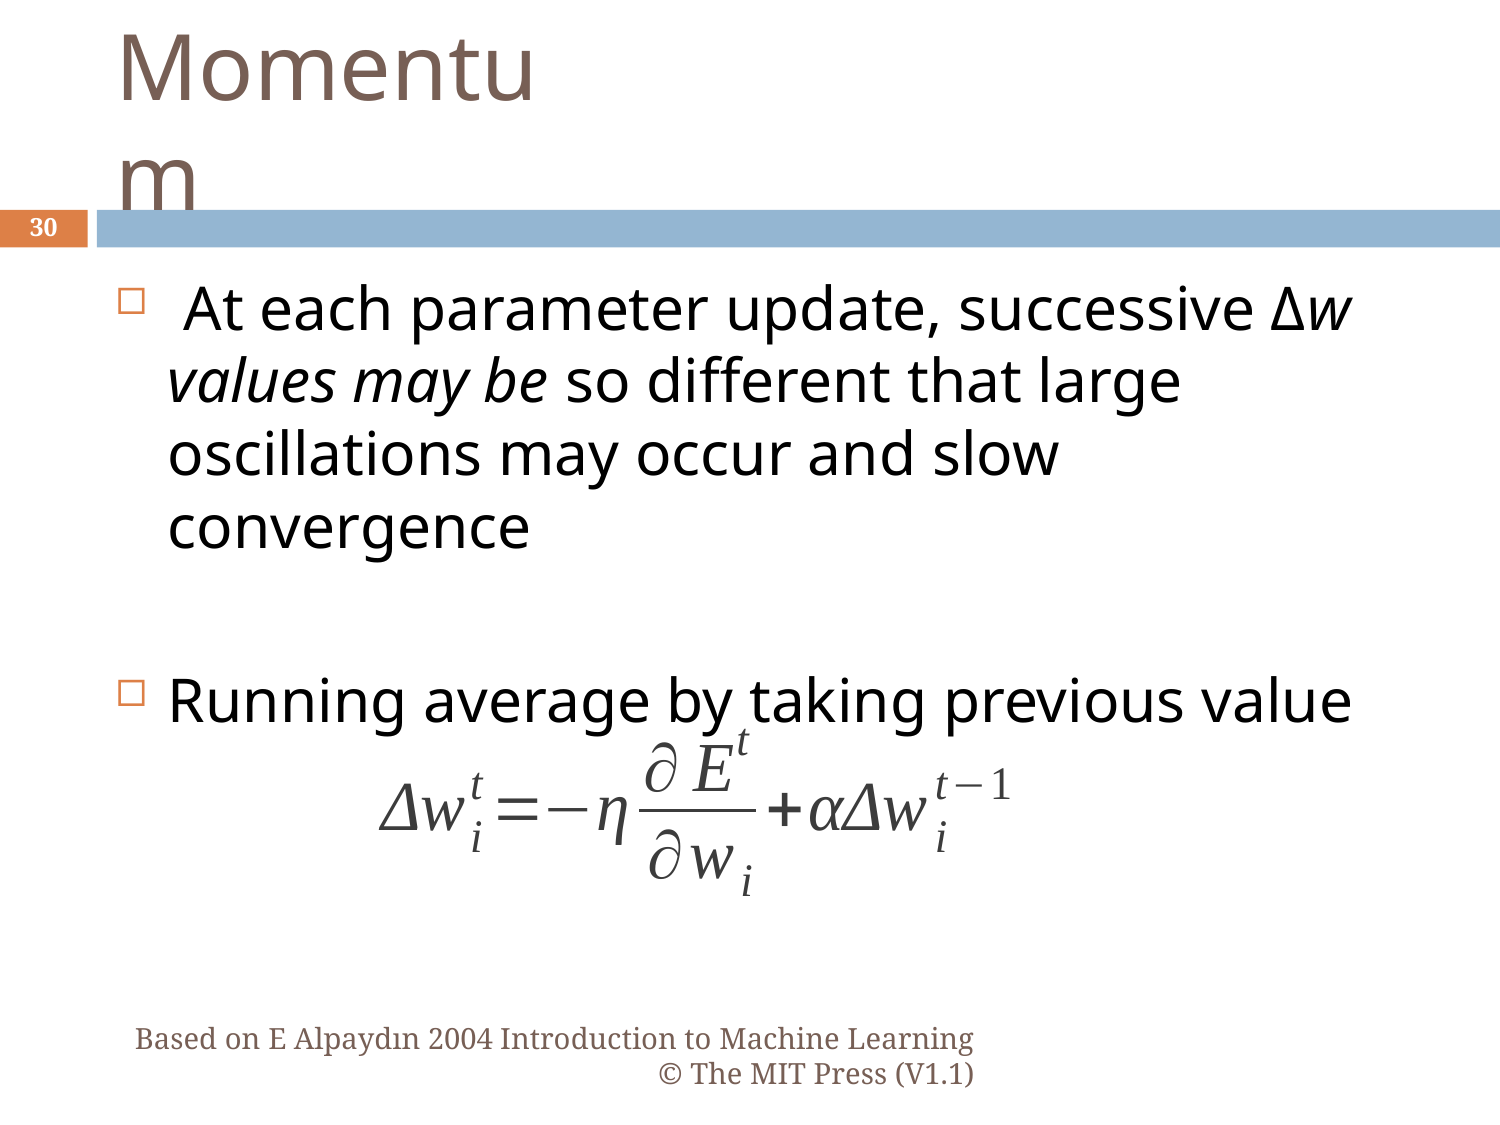

# Momentum
 At each parameter update, successive Δw values may be so different that large oscillations may occur and slow convergence
Running average by taking previous value
Based on E Alpaydın 2004 Introduction to Machine Learning © The MIT Press (V1.1)